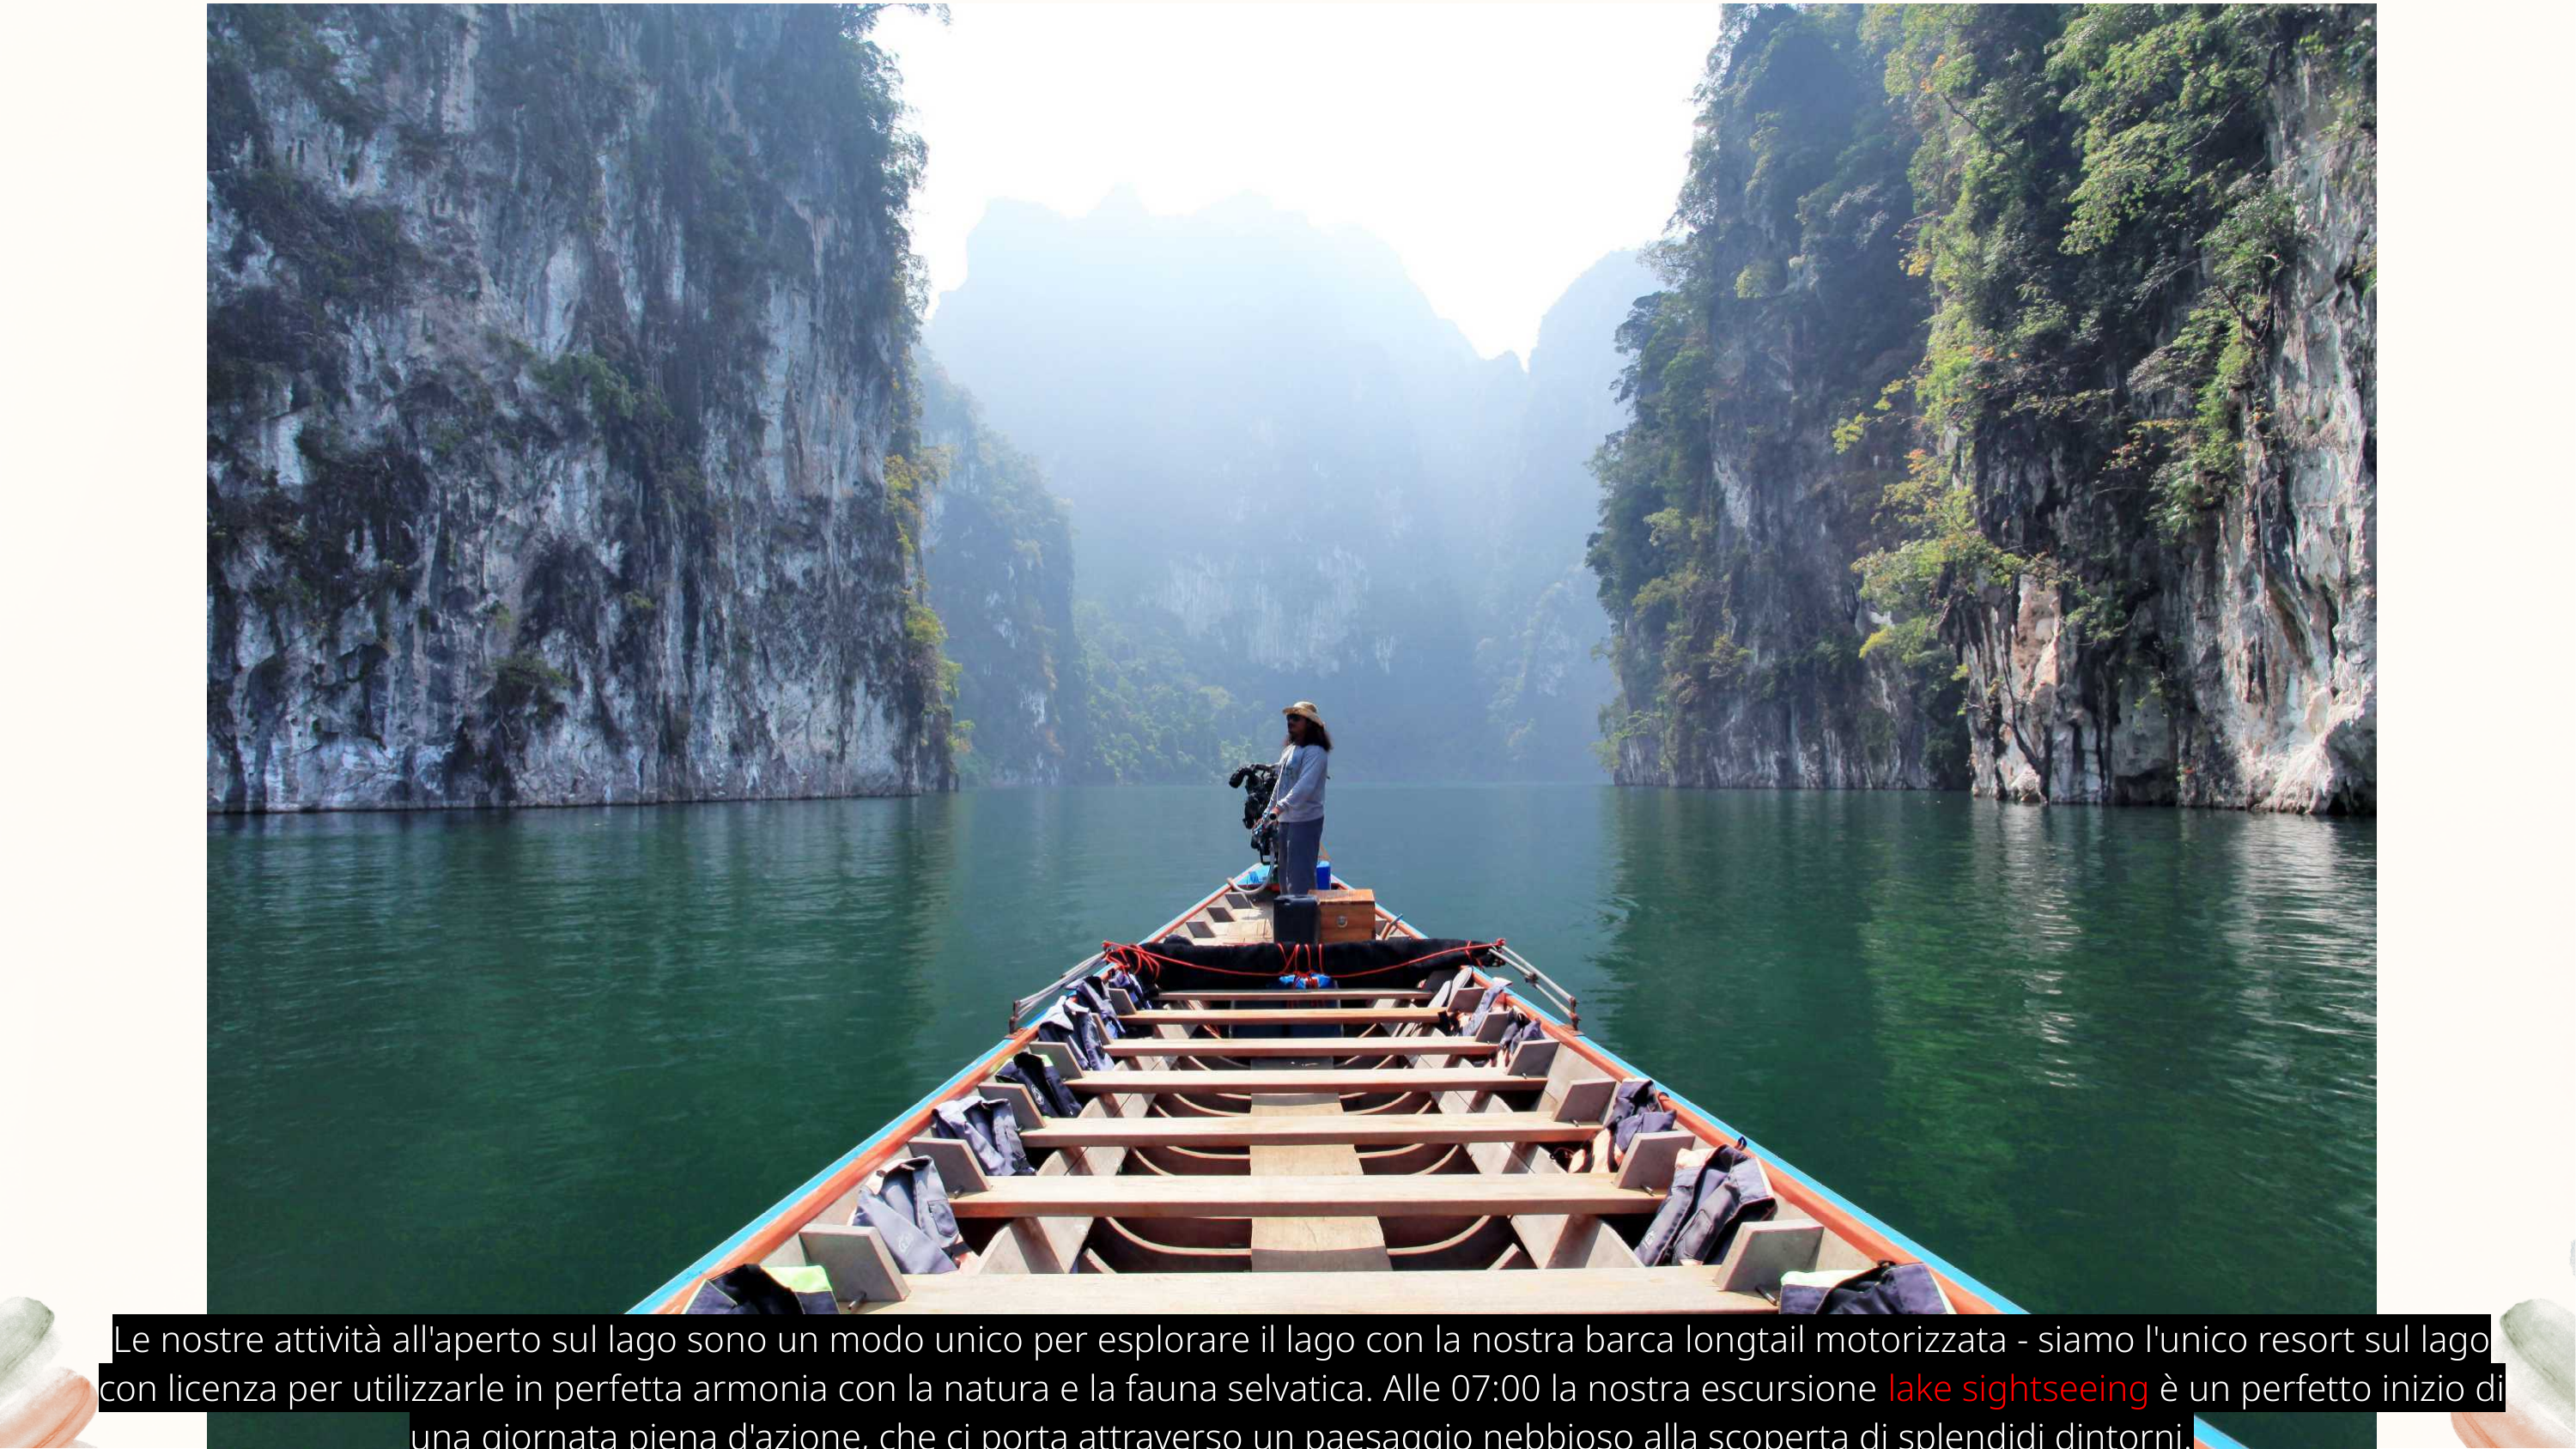

Le nostre attività all'aperto sul lago sono un modo unico per esplorare il lago con la nostra barca longtail motorizzata - siamo l'unico resort sul lago con licenza per utilizzarle in perfetta armonia con la natura e la fauna selvatica. Alle 07:00 la nostra escursione lake sightseeing è un perfetto inizio di una giornata piena d'azione, che ci porta attraverso un paesaggio nebbioso alla scoperta di splendidi dintorni.